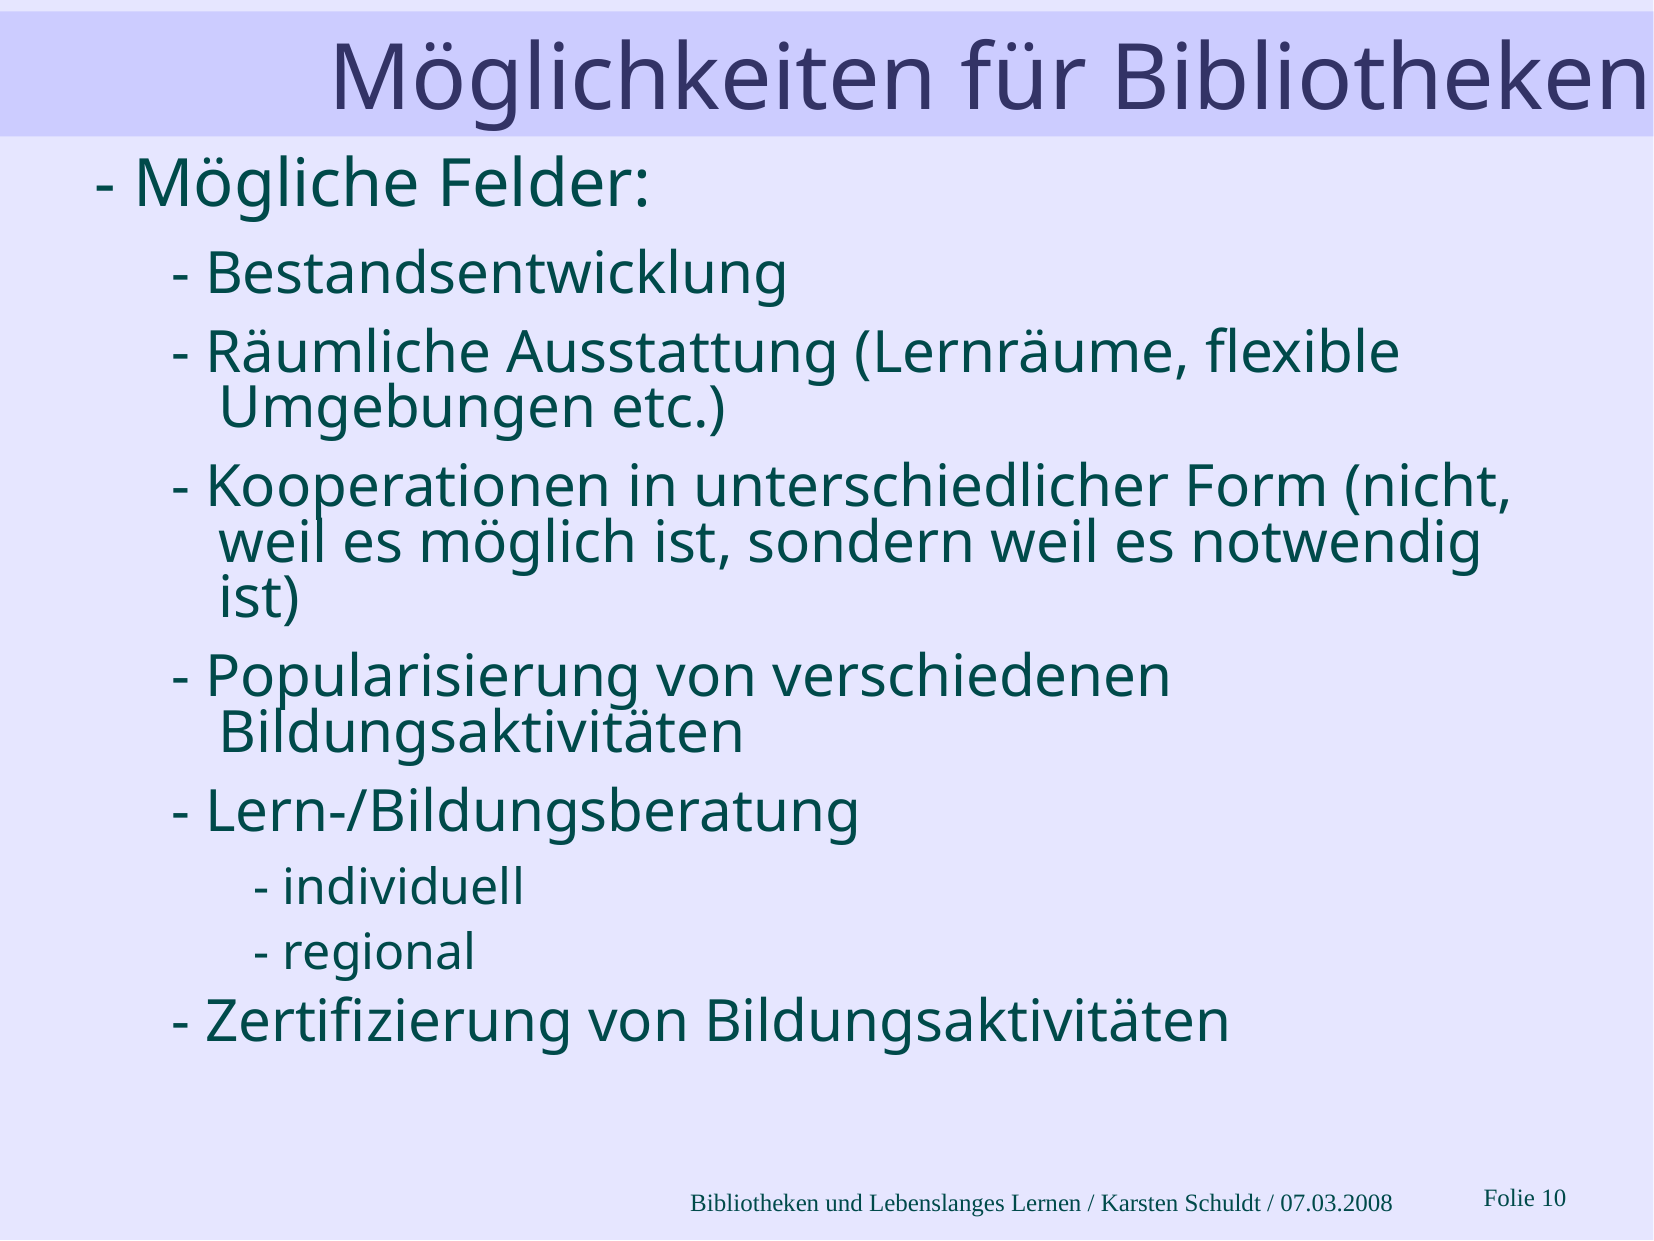

# Möglichkeiten für Bibliotheken
- Mögliche Felder:
- Bestandsentwicklung
- Räumliche Ausstattung (Lernräume, flexible Umgebungen etc.)
- Kooperationen in unterschiedlicher Form (nicht, weil es möglich ist, sondern weil es notwendig ist)
- Popularisierung von verschiedenen Bildungsaktivitäten
- Lern-/Bildungsberatung
- individuell
- regional
- Zertifizierung von Bildungsaktivitäten
10
Bibliotheken und Lebenslanges Lernen / Karsten Schuldt / 07.03.2008